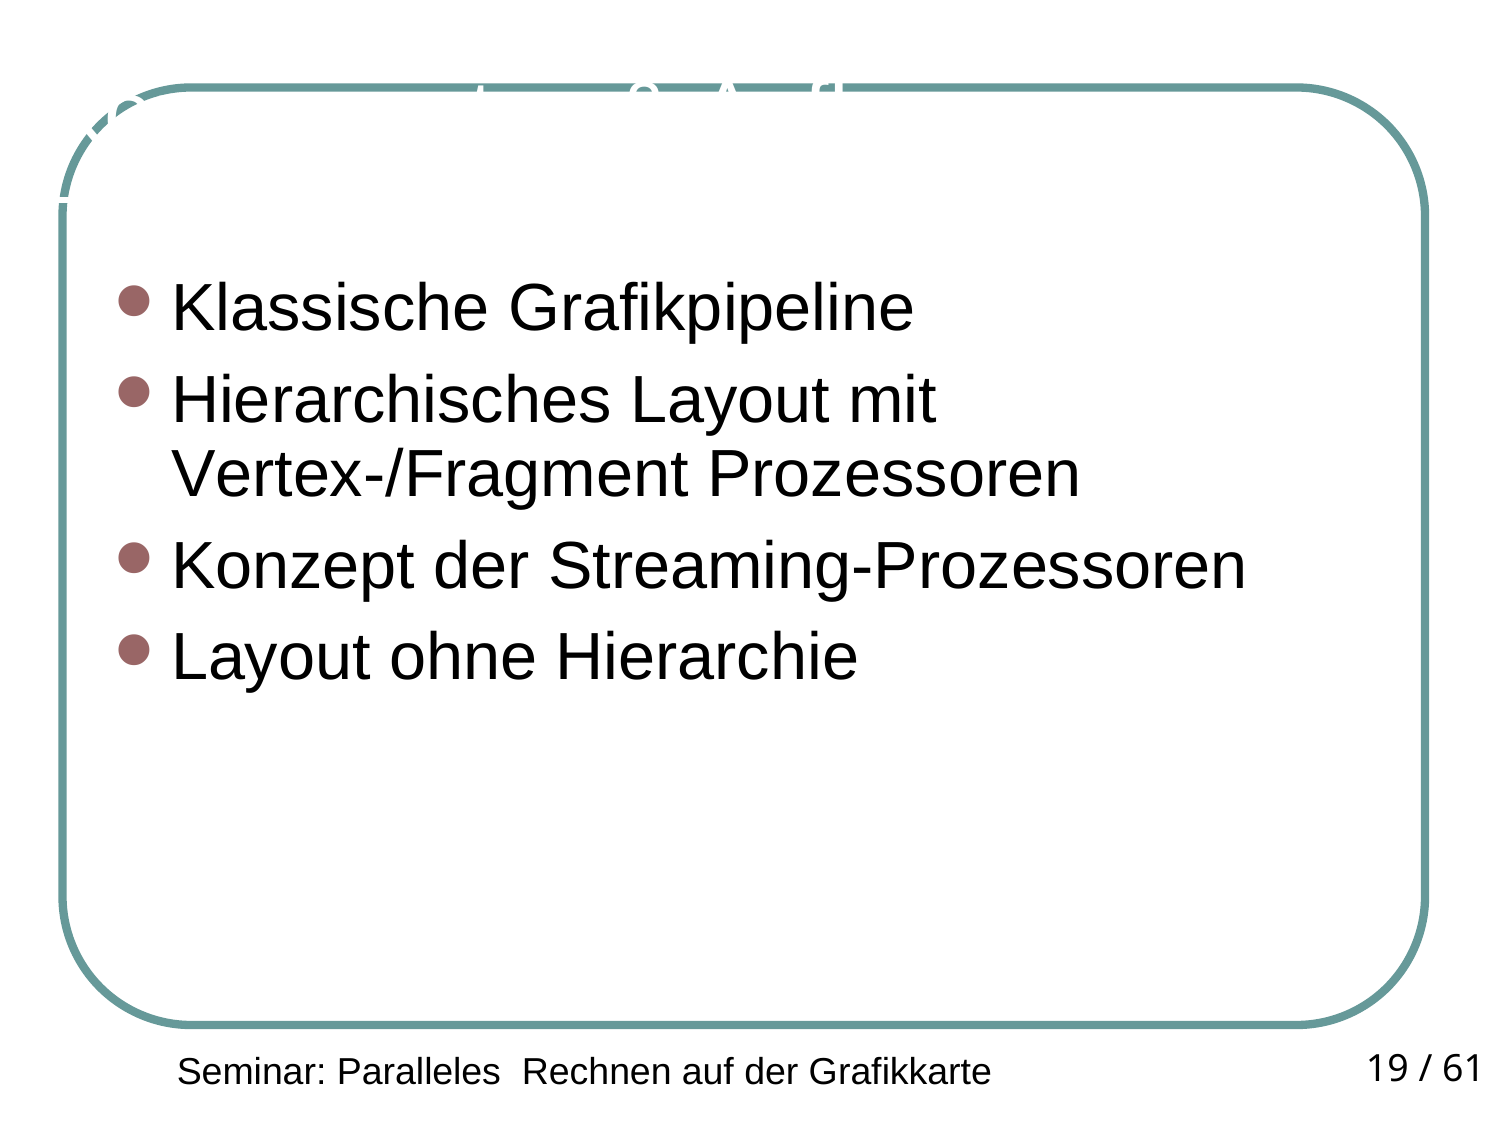

# Komponenten & Aufbau
Klassische Grafikpipeline
Hierarchisches Layout mit Vertex-/Fragment Prozessoren
Konzept der Streaming-Prozessoren
Layout ohne Hierarchie
Seminar: Paralleles Rechnen auf der Grafikkarte
19